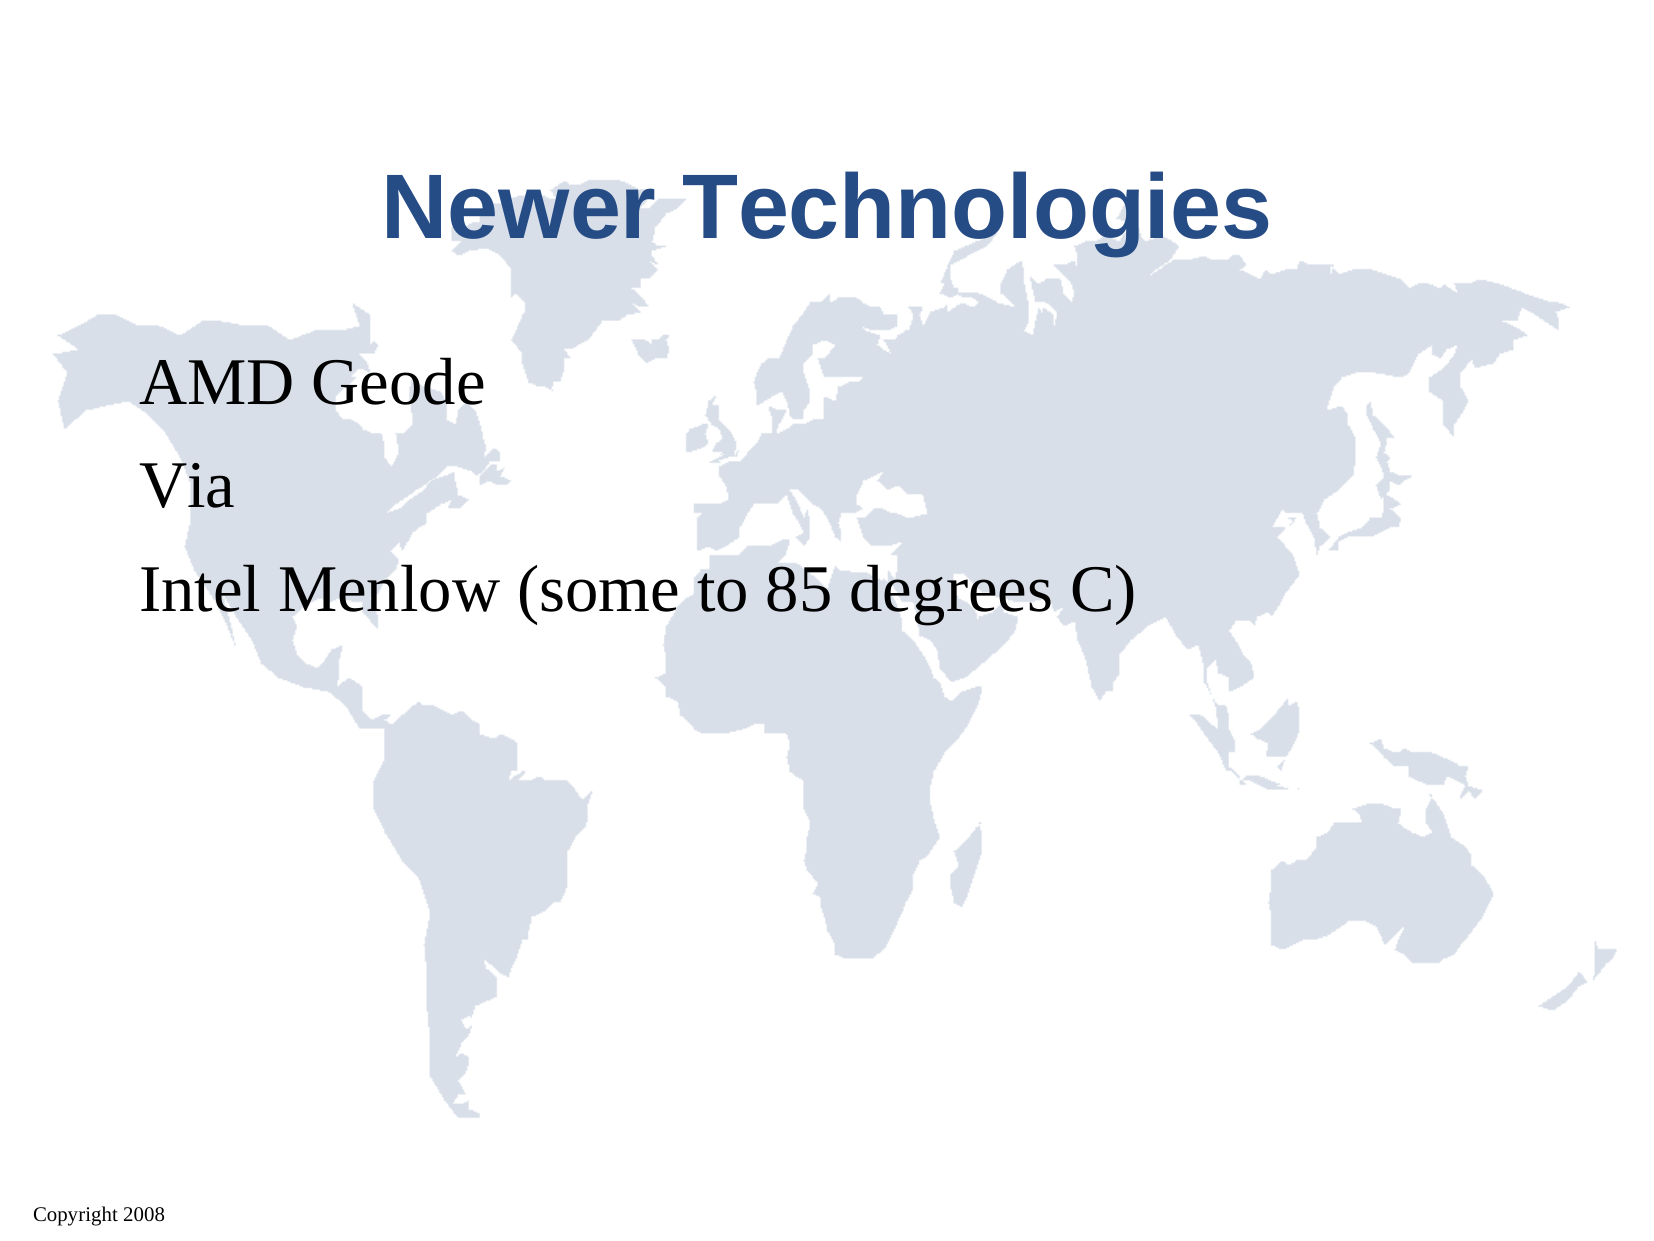

# Newer Technologies
AMD Geode
Via
Intel Menlow (some to 85 degrees C)